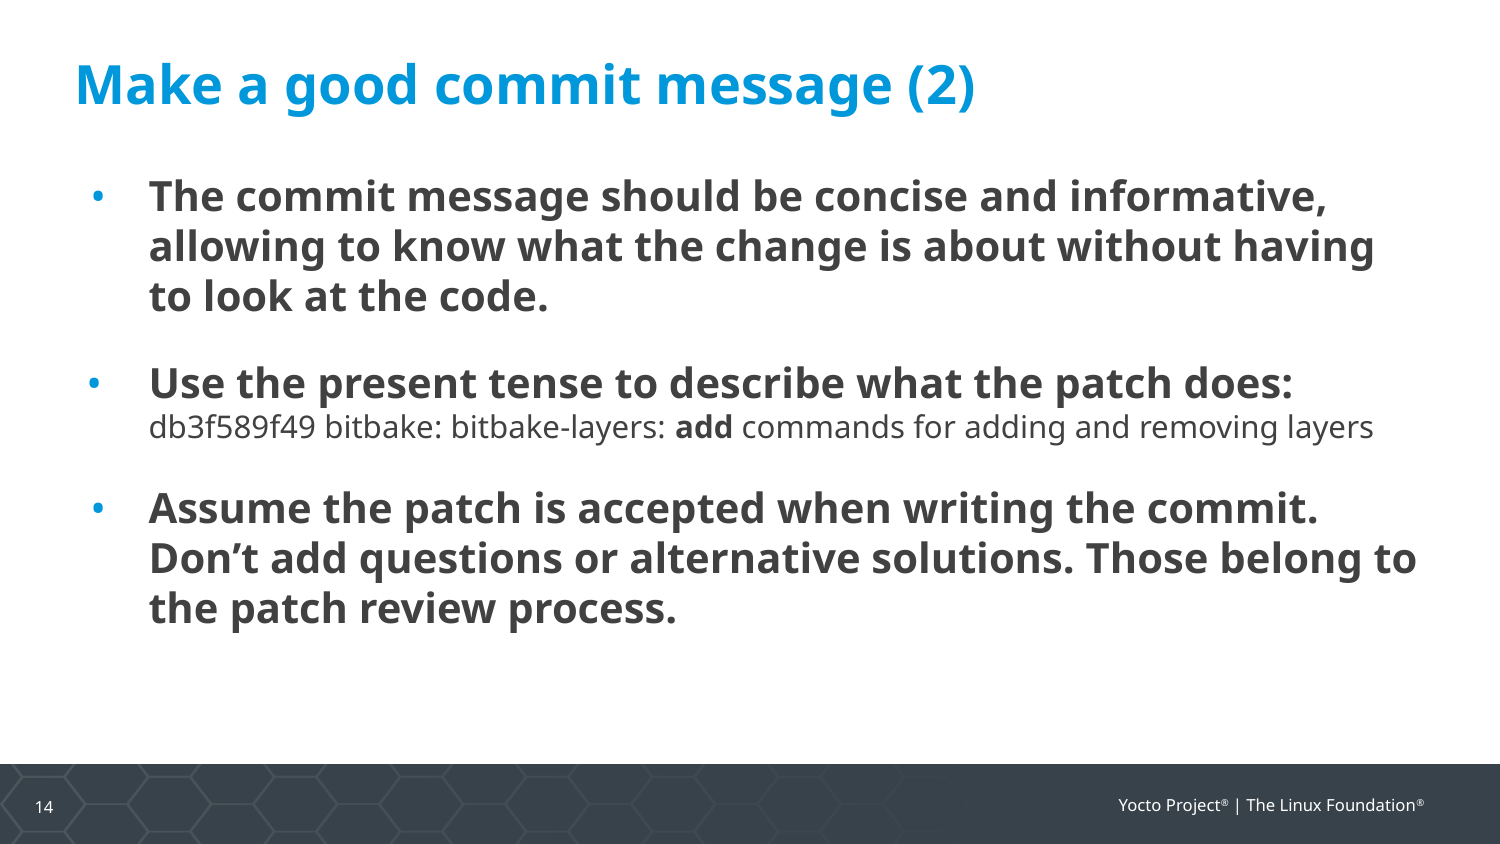

# Make a good commit message (2)
The commit message should be concise and informative, allowing to know what the change is about without having to look at the code.
Use the present tense to describe what the patch does:
db3f589f49 bitbake: bitbake-layers: add commands for adding and removing layers
Assume the patch is accepted when writing the commit. Don’t add questions or alternative solutions. Those belong to the patch review process.